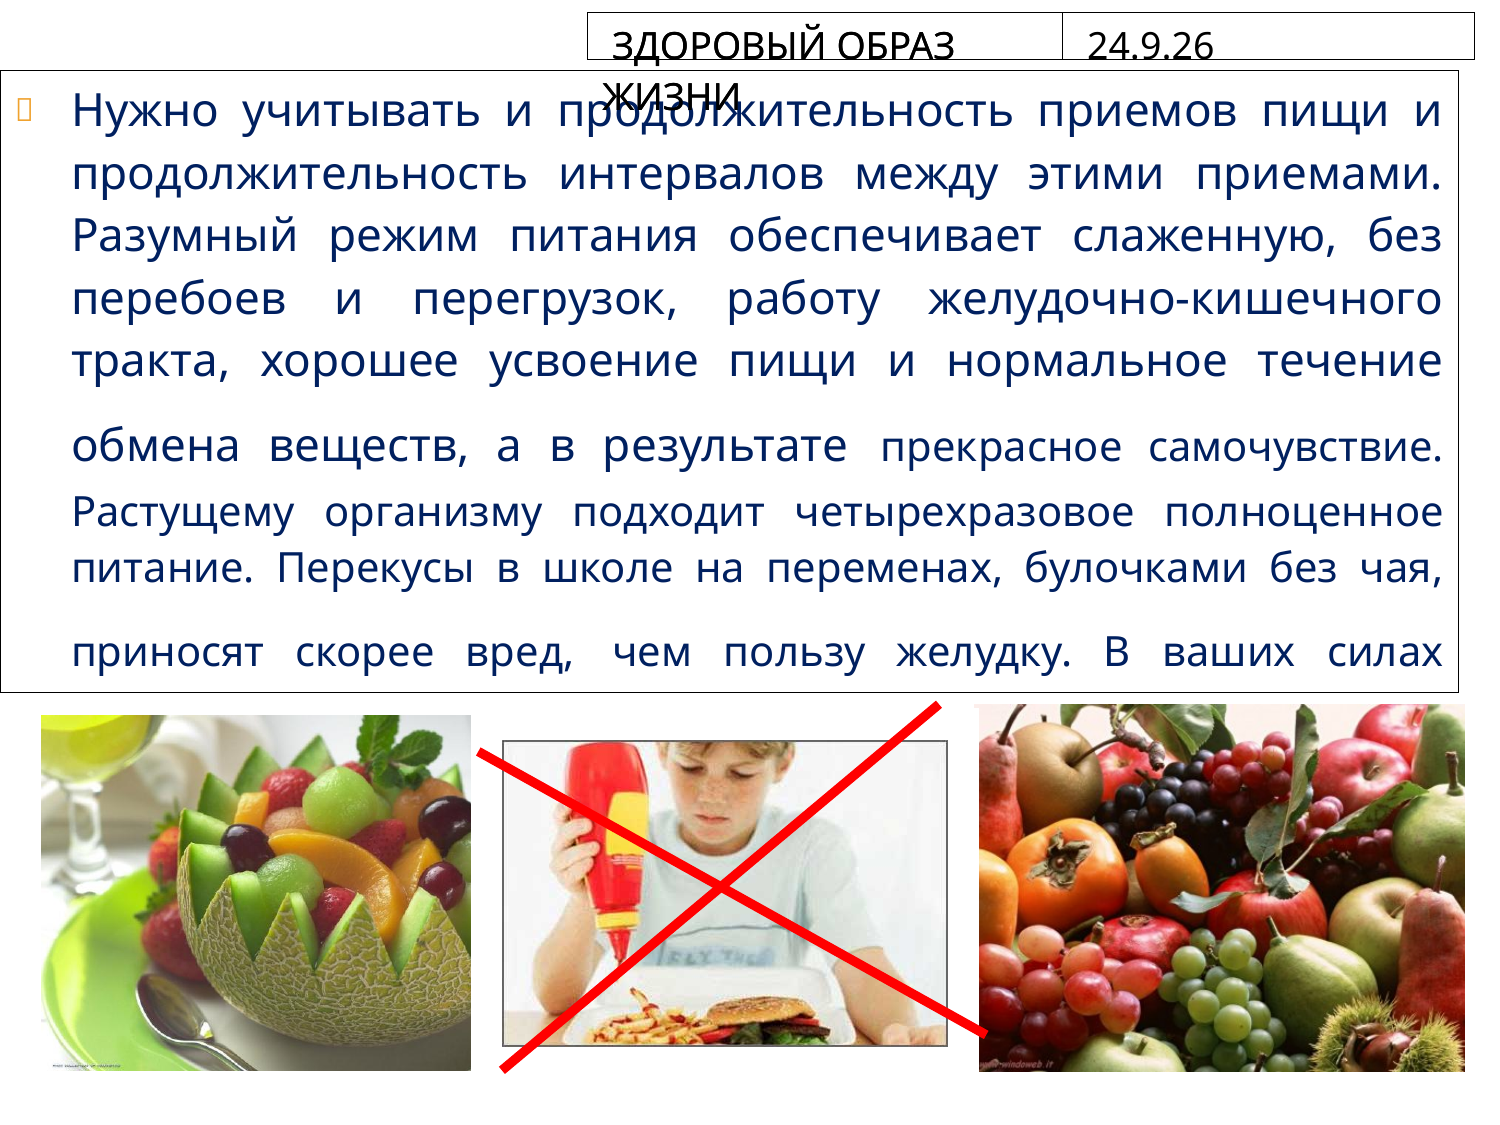

<footer>ЗДОРОВЫЙ ОБРАЗ ЖИЗНИ
# Нужно учитывать и продолжительность приемов пищи и продолжительность интервалов между этими приемами. Разумный режим питания обеспечивает слаженную, без перебоев и перегрузок, работу желудочно-кишечного тракта, хорошее усвоение пищи и нормальное течение обмена веществ, а в результате прекрасное самочувствие. Растущему организму подходит четырехразовое полноценное питание. Перекусы в школе на переменах, булочками без чая, приносят скорее вред, чем пользу желудку. В ваших силах обеспечить ребят знаниями о правильном режиме питания.